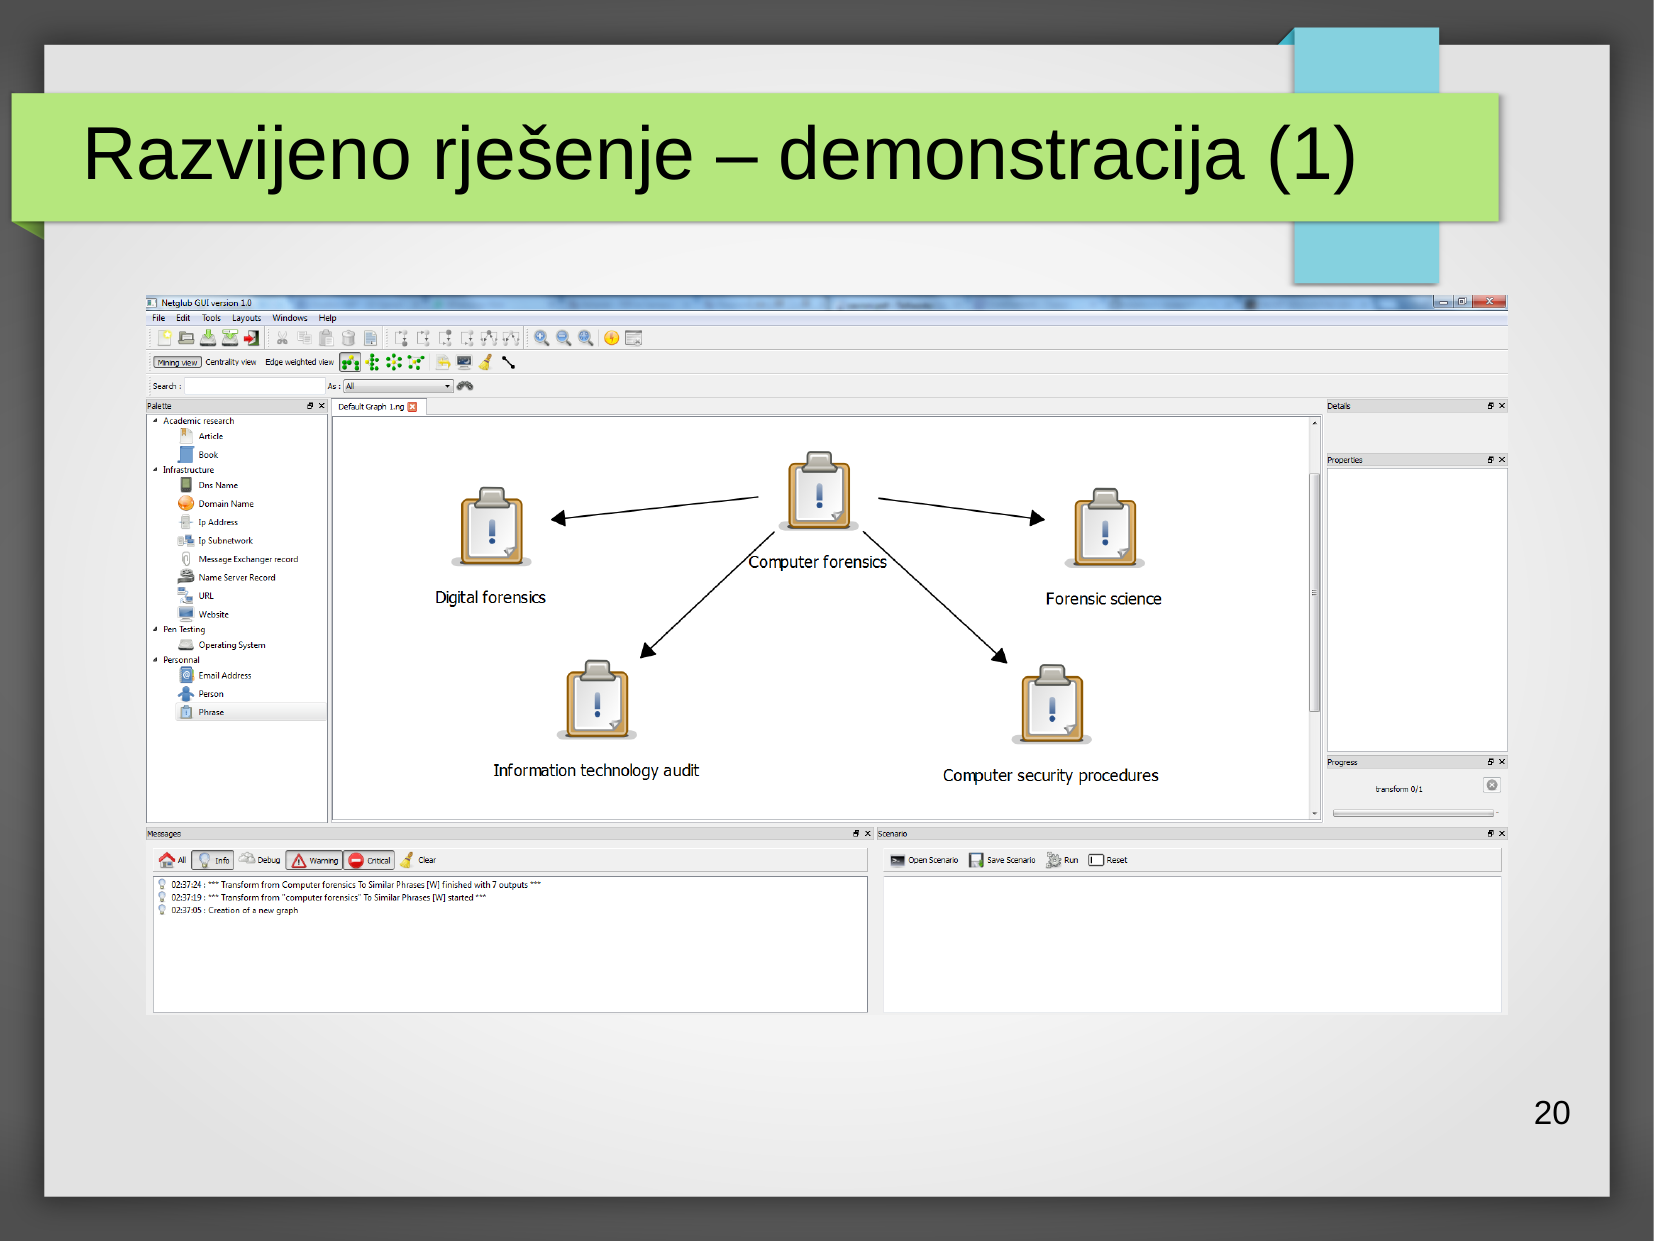

# Razvijeno rješenje – demonstracija (1)
20